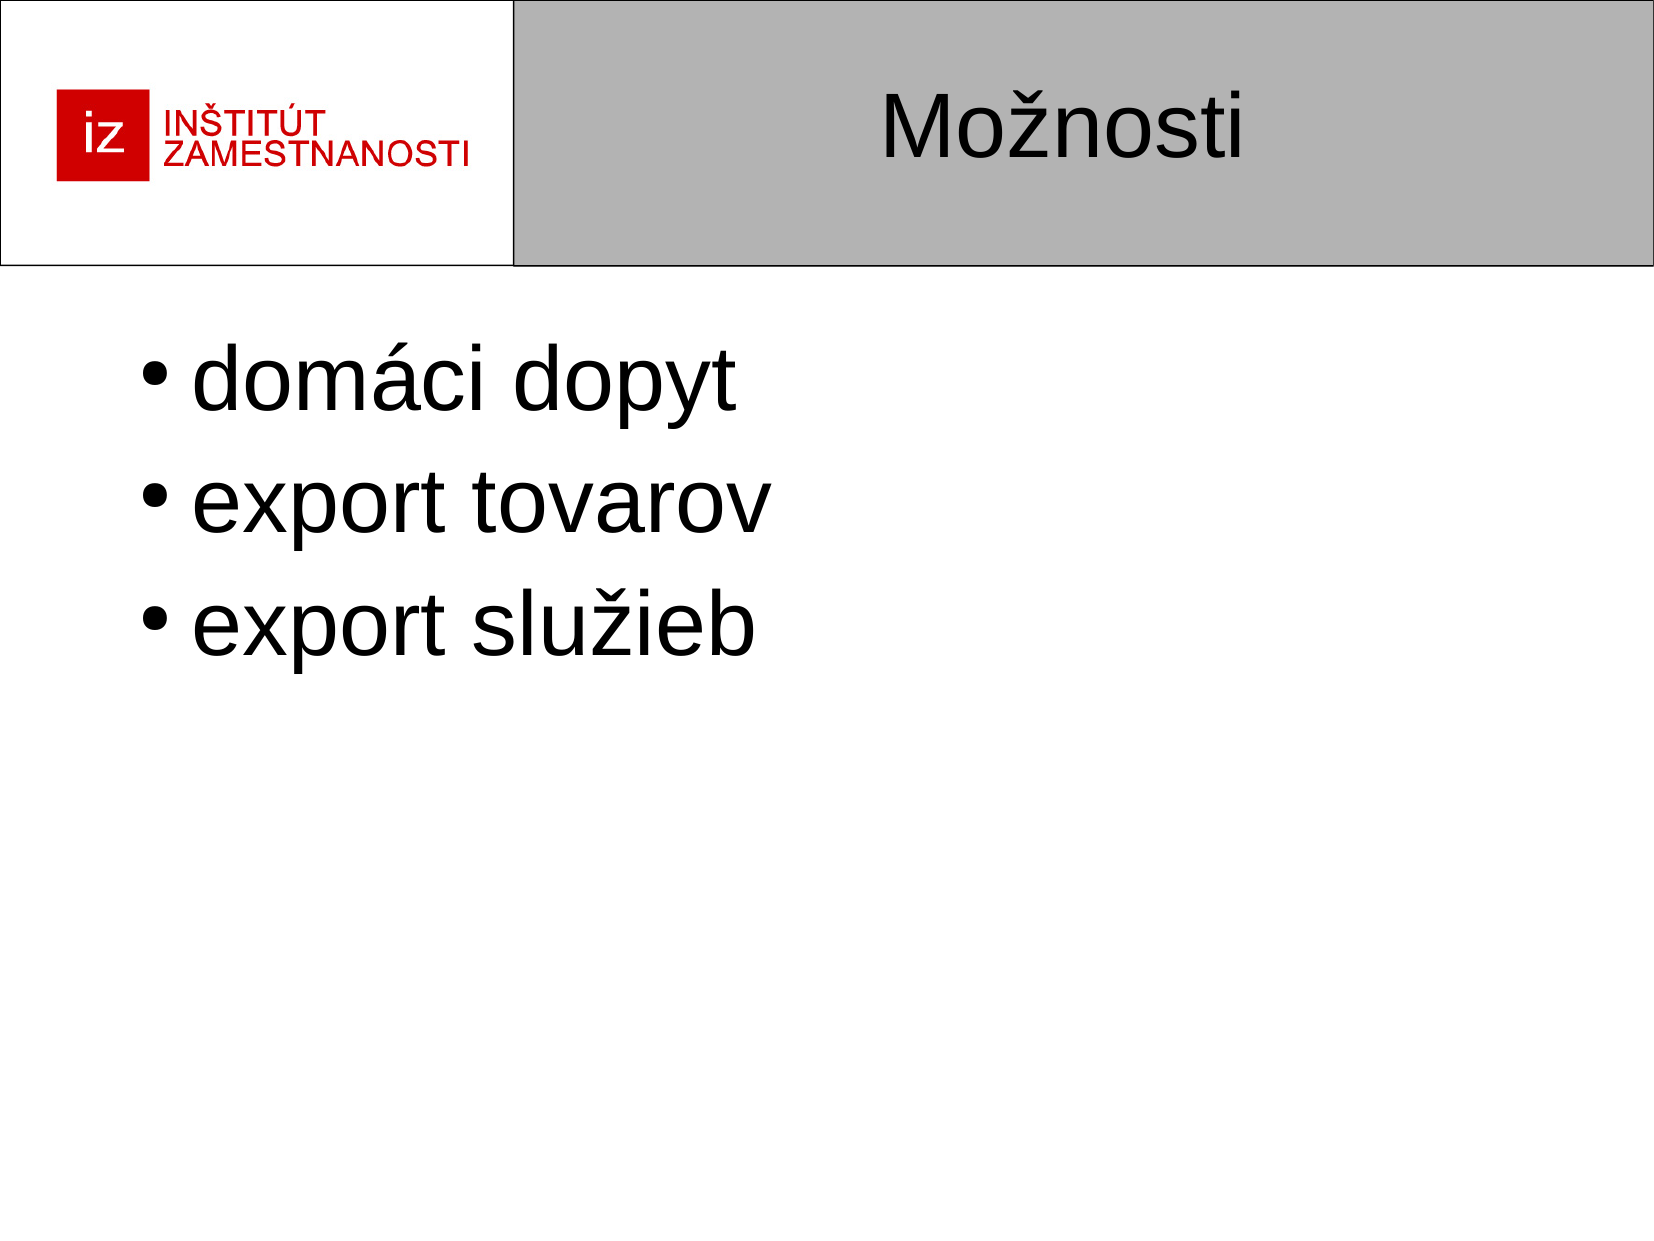

# Možnosti
domáci dopyt
export tovarov
export služieb